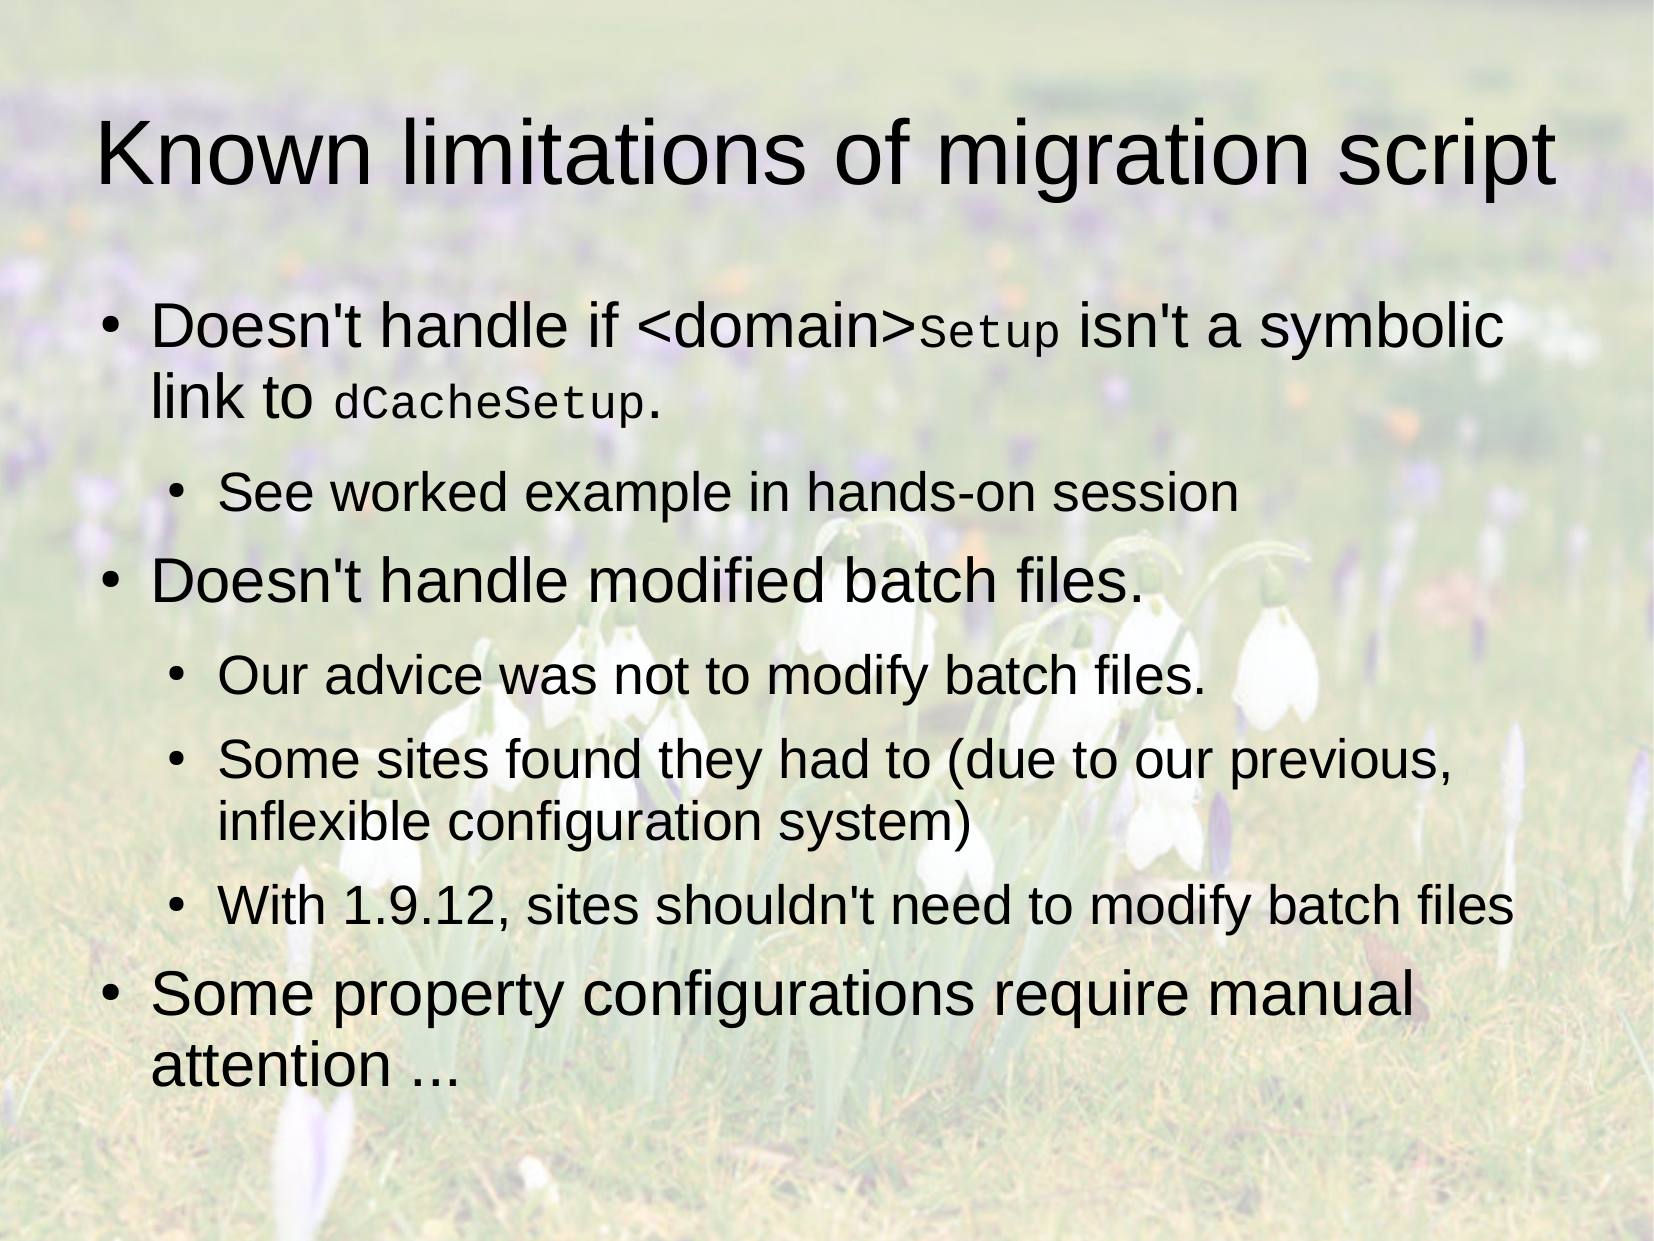

# Known limitations of migration script
Doesn't handle if <domain>Setup isn't a symbolic link to dCacheSetup.
See worked example in hands-on session
Doesn't handle modified batch files.
Our advice was not to modify batch files.
Some sites found they had to (due to our previous, inflexible configuration system)
With 1.9.12, sites shouldn't need to modify batch files
Some property configurations require manual attention ...